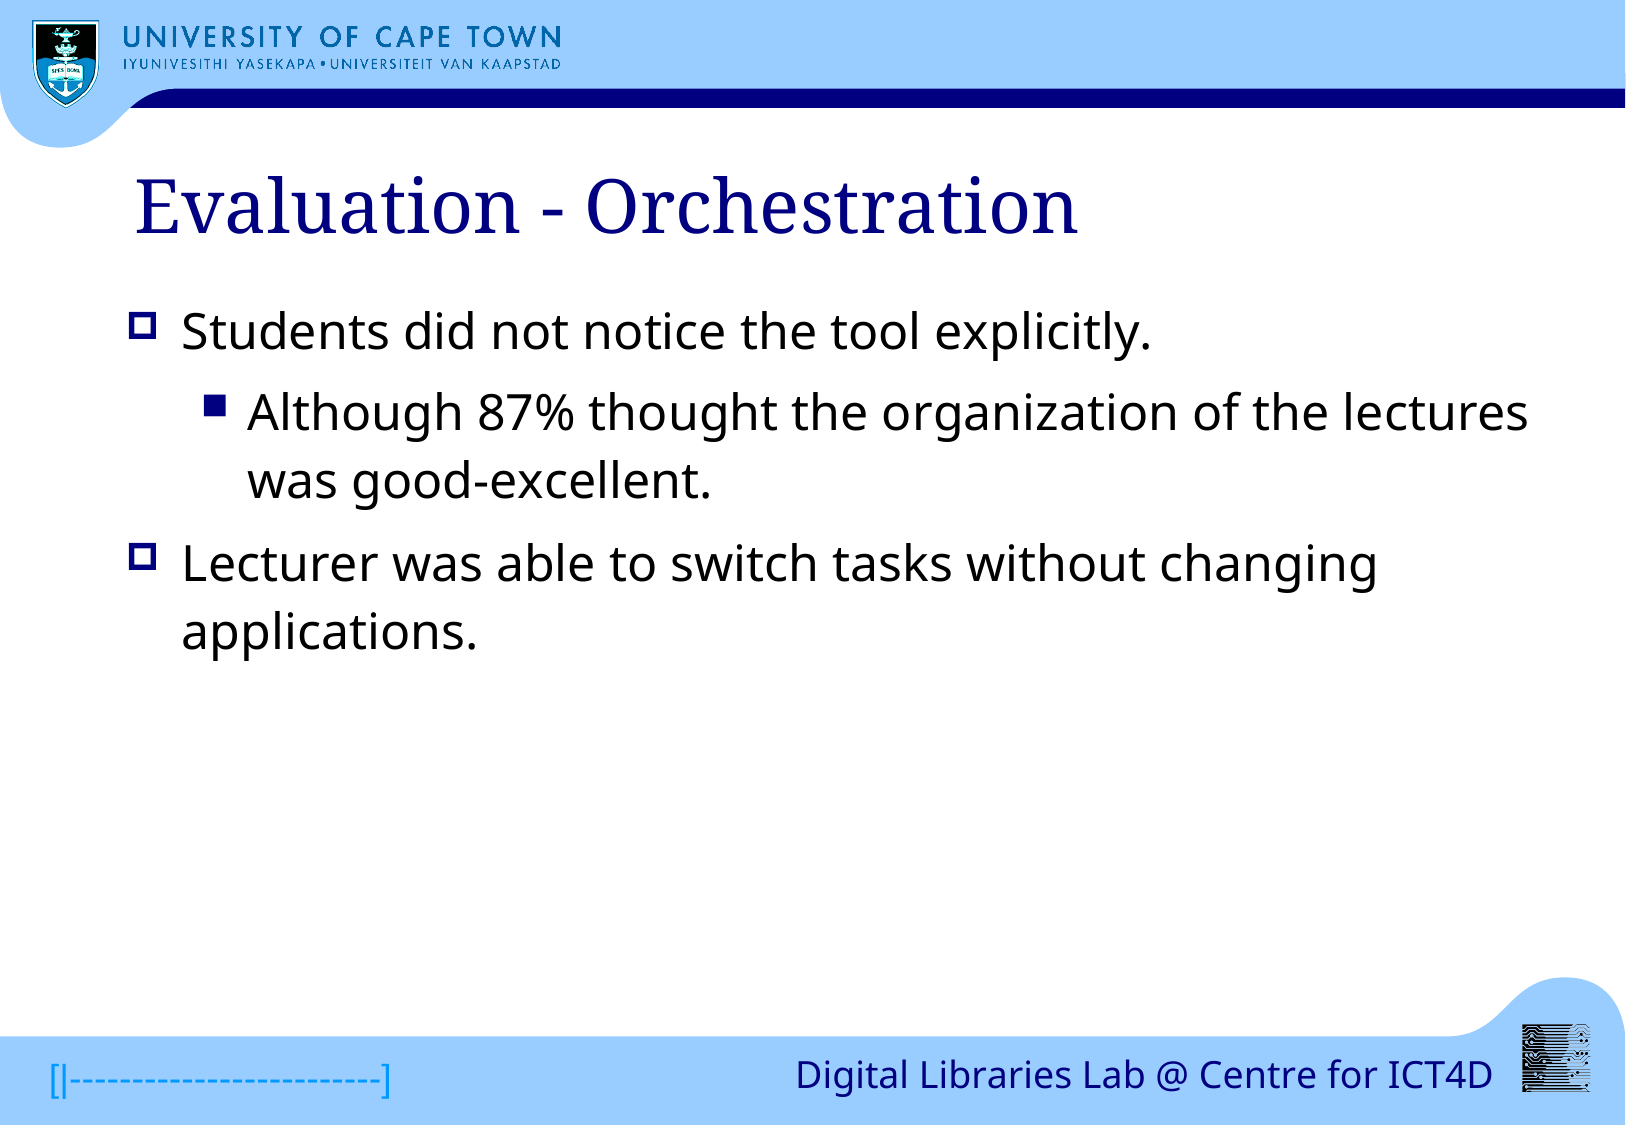

# Evaluation - Orchestration
Students did not notice the tool explicitly.
Although 87% thought the organization of the lectures was good-excellent.
Lecturer was able to switch tasks without changing applications.
[|-------------------------]